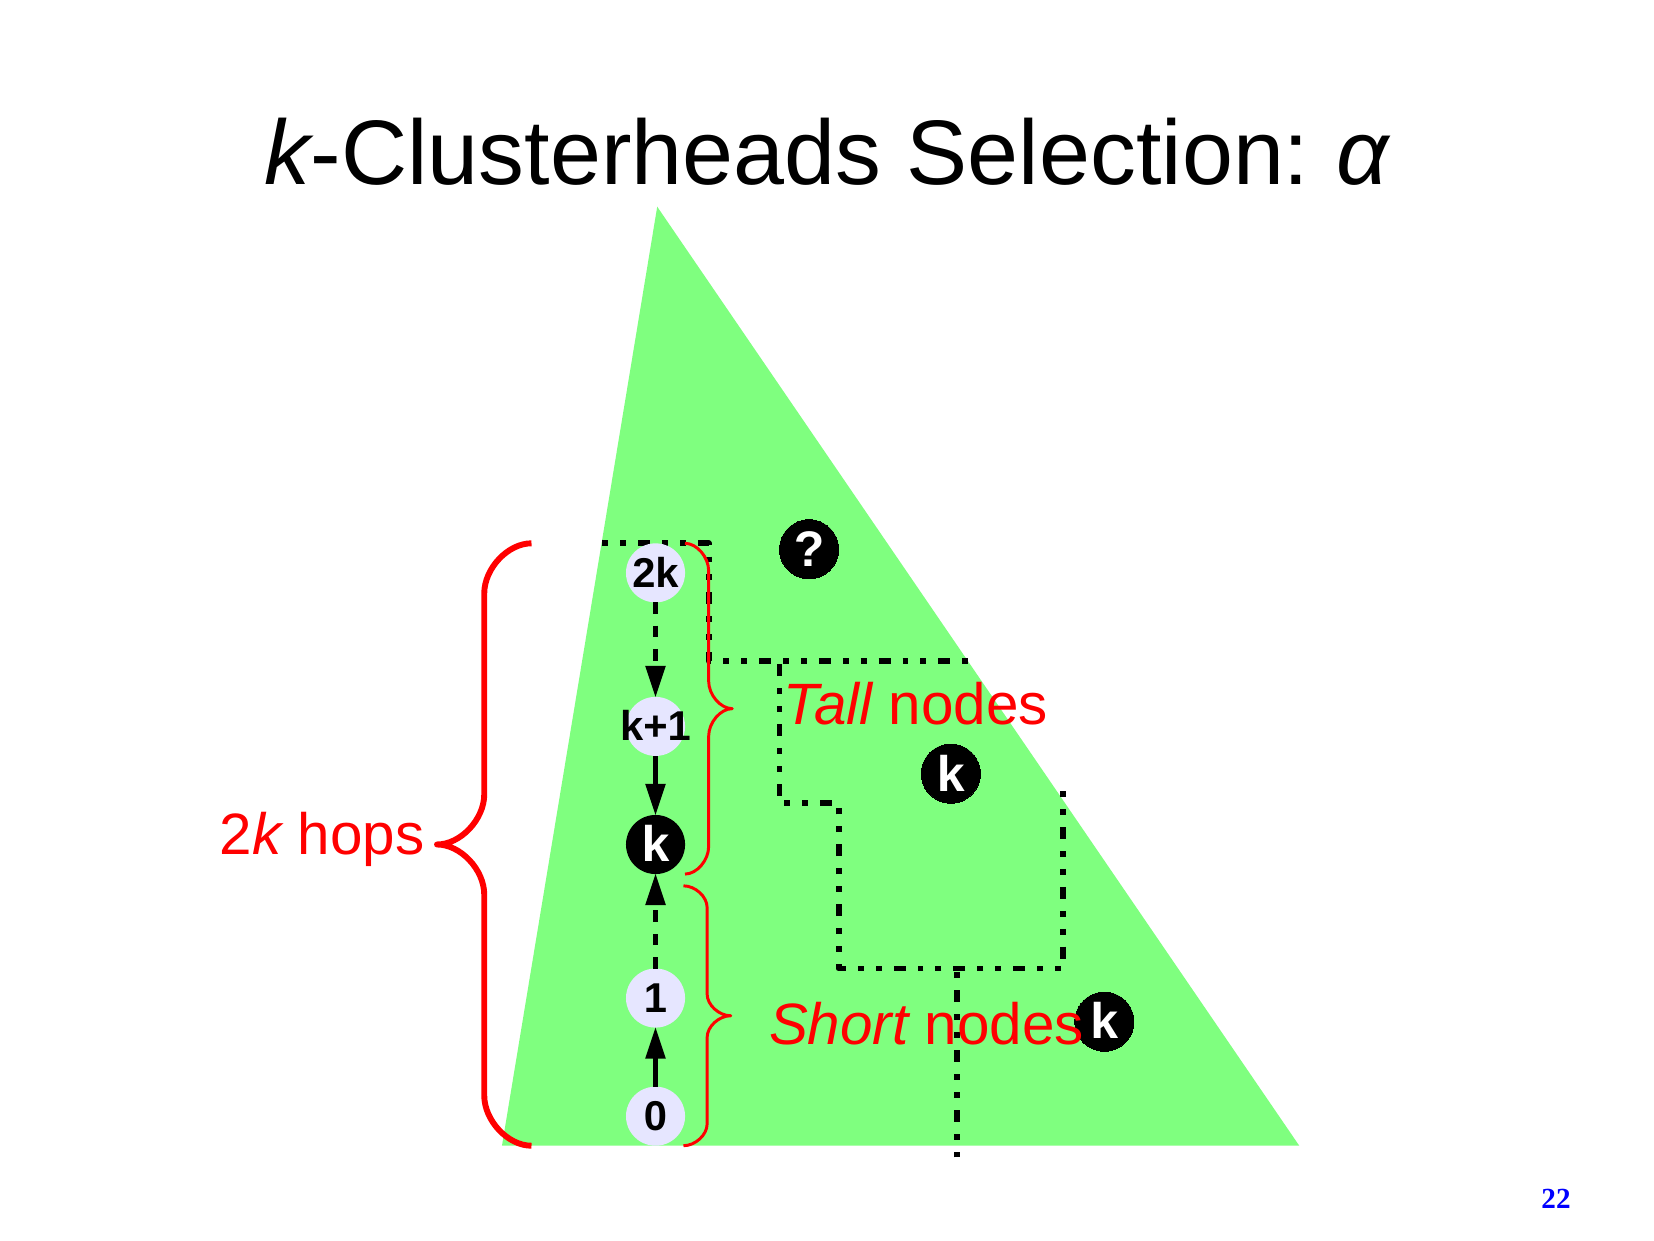

# k-Clusterheads Selection: α
?
2k
 Tall nodes
k+1
k
 2k hops
k
1
 Short nodes
k
0
22